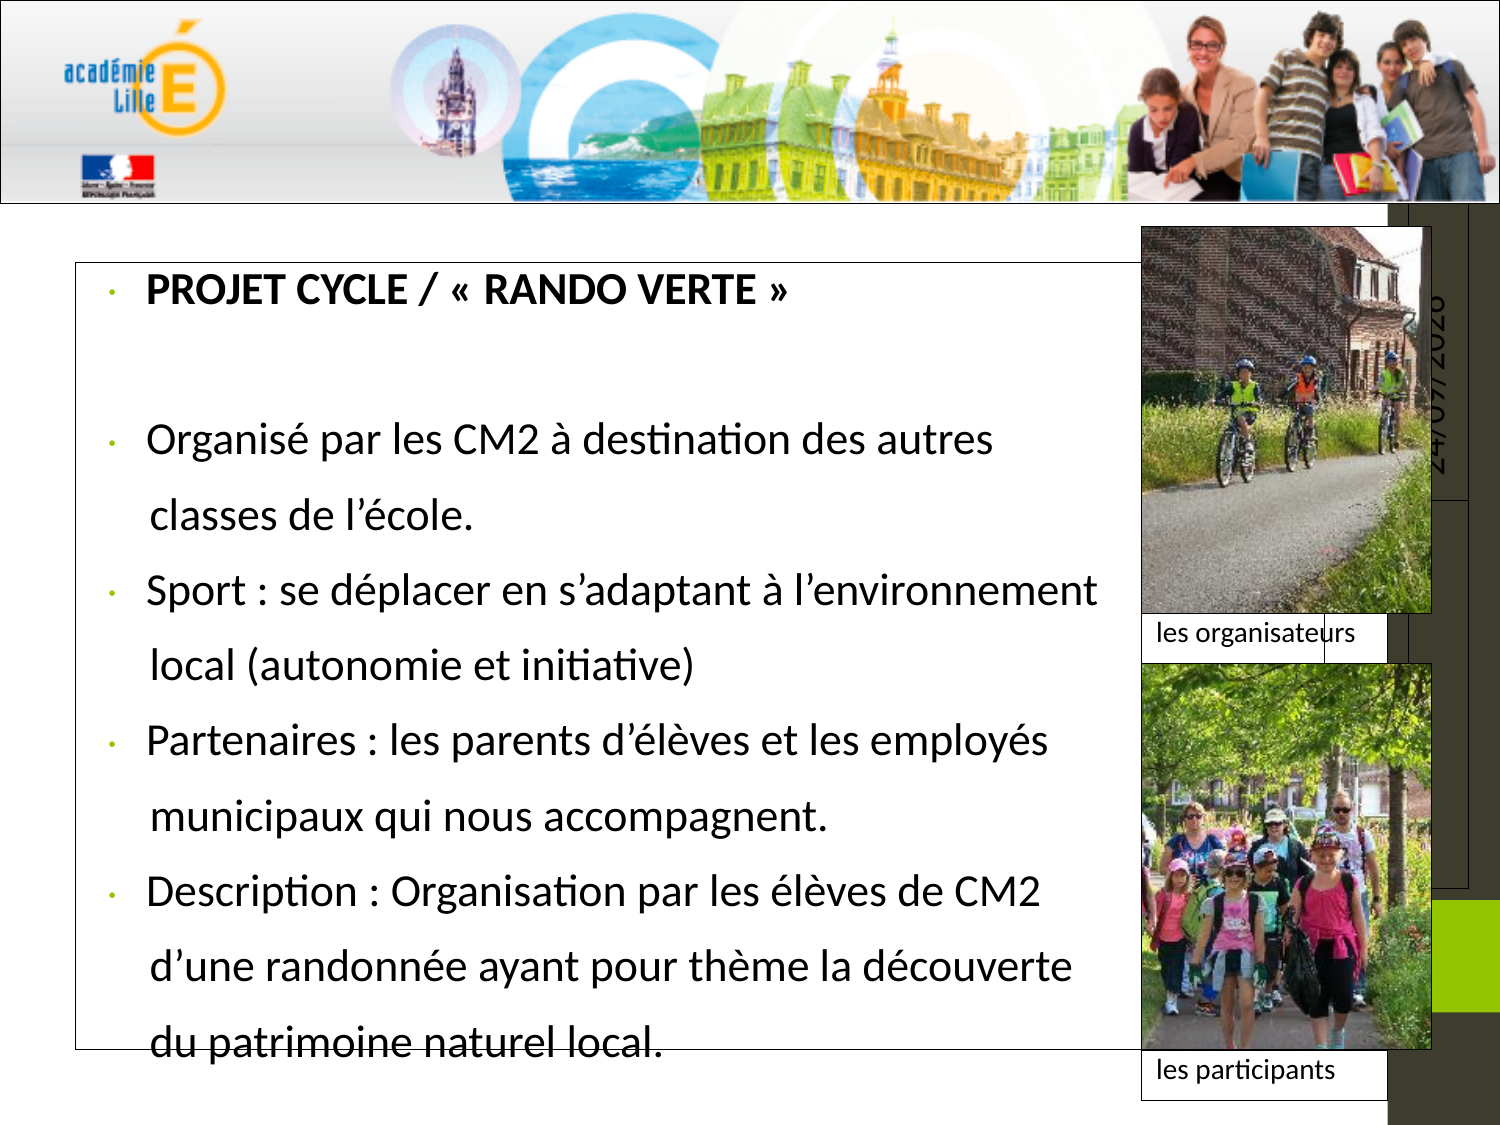

# PROJET CYCLE / « RANDO VERTE »
Organisé par les CM2 à destination des autres
 classes de l’école.
Sport : se déplacer en s’adaptant à l’environnement
 local (autonomie et initiative)
Partenaires : les parents d’élèves et les employés
 municipaux qui nous accompagnent.
Description : Organisation par les élèves de CM2
 d’une randonnée ayant pour thème la découverte
 du patrimoine naturel local.
les organisateurs
les participants